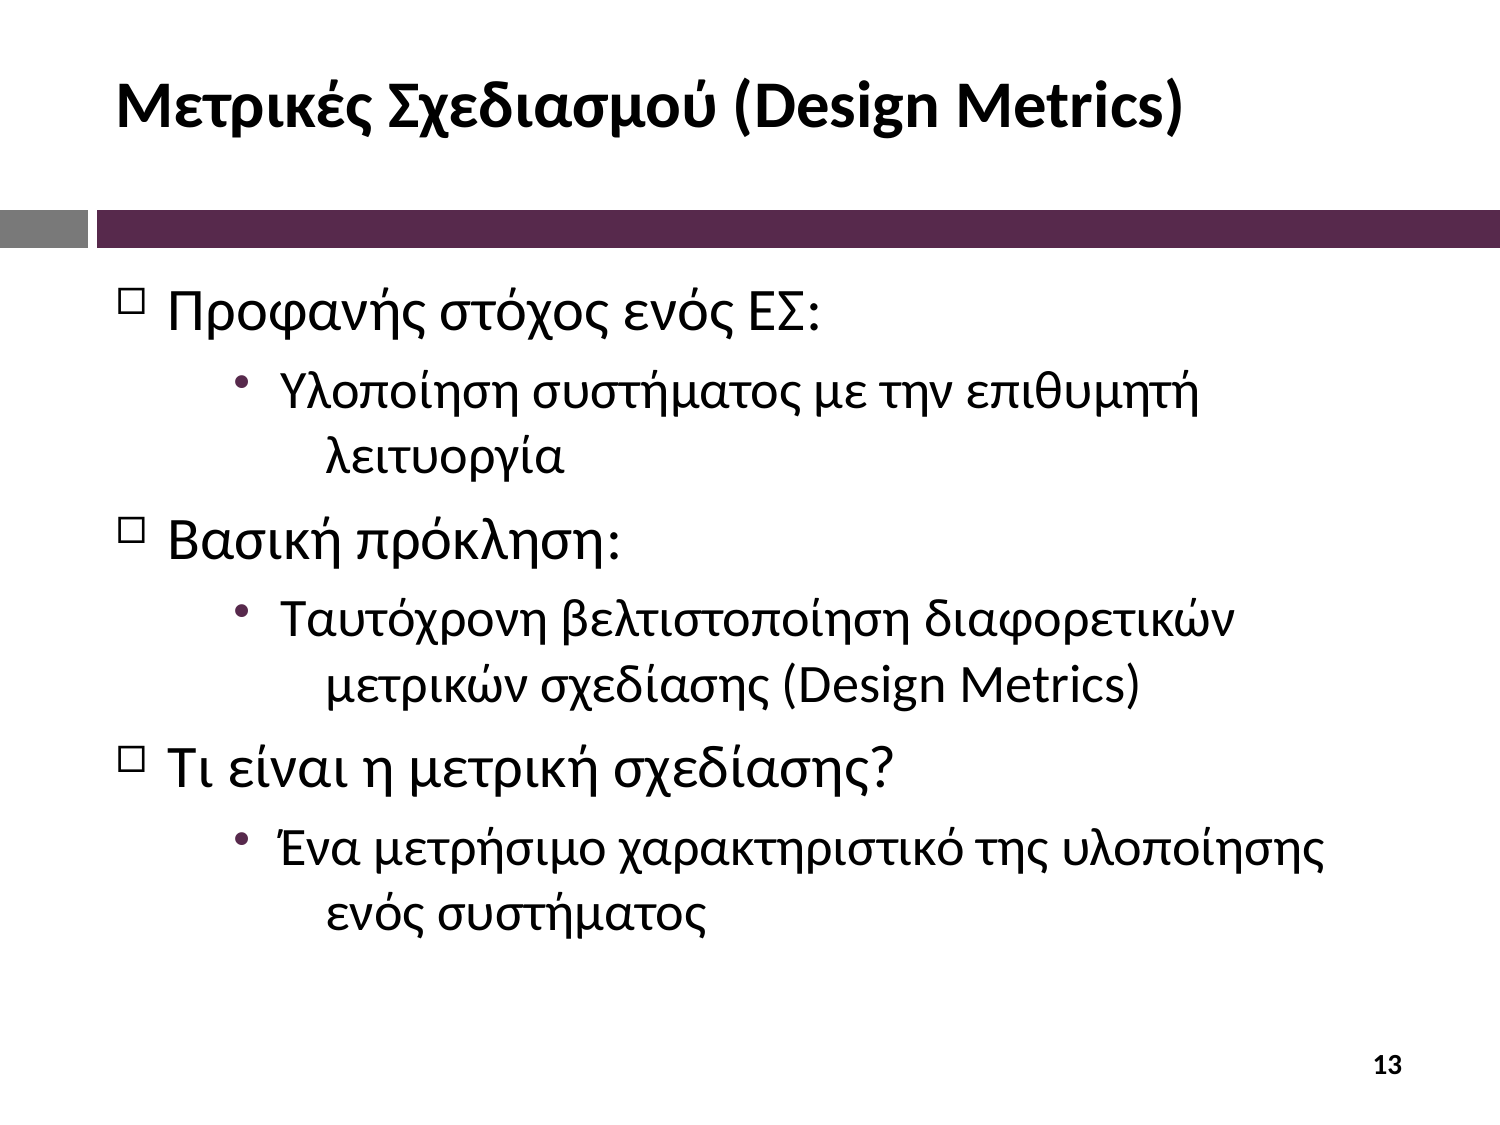

# Μετρικές Σχεδιασμού (Design Metrics)
Προφανής στόχος ενός ΕΣ:
Υλοποίηση συστήματος με την επιθυμητή λειτυοργία
Βασική πρόκληση:
Ταυτόχρονη βελτιστοποίηση διαφορετικών μετρικών σχεδίασης (Design Metrics)
Τι είναι η μετρική σχεδίασης?
Ένα μετρήσιμο χαρακτηριστικό της υλοποίησης ενός συστήματος
12